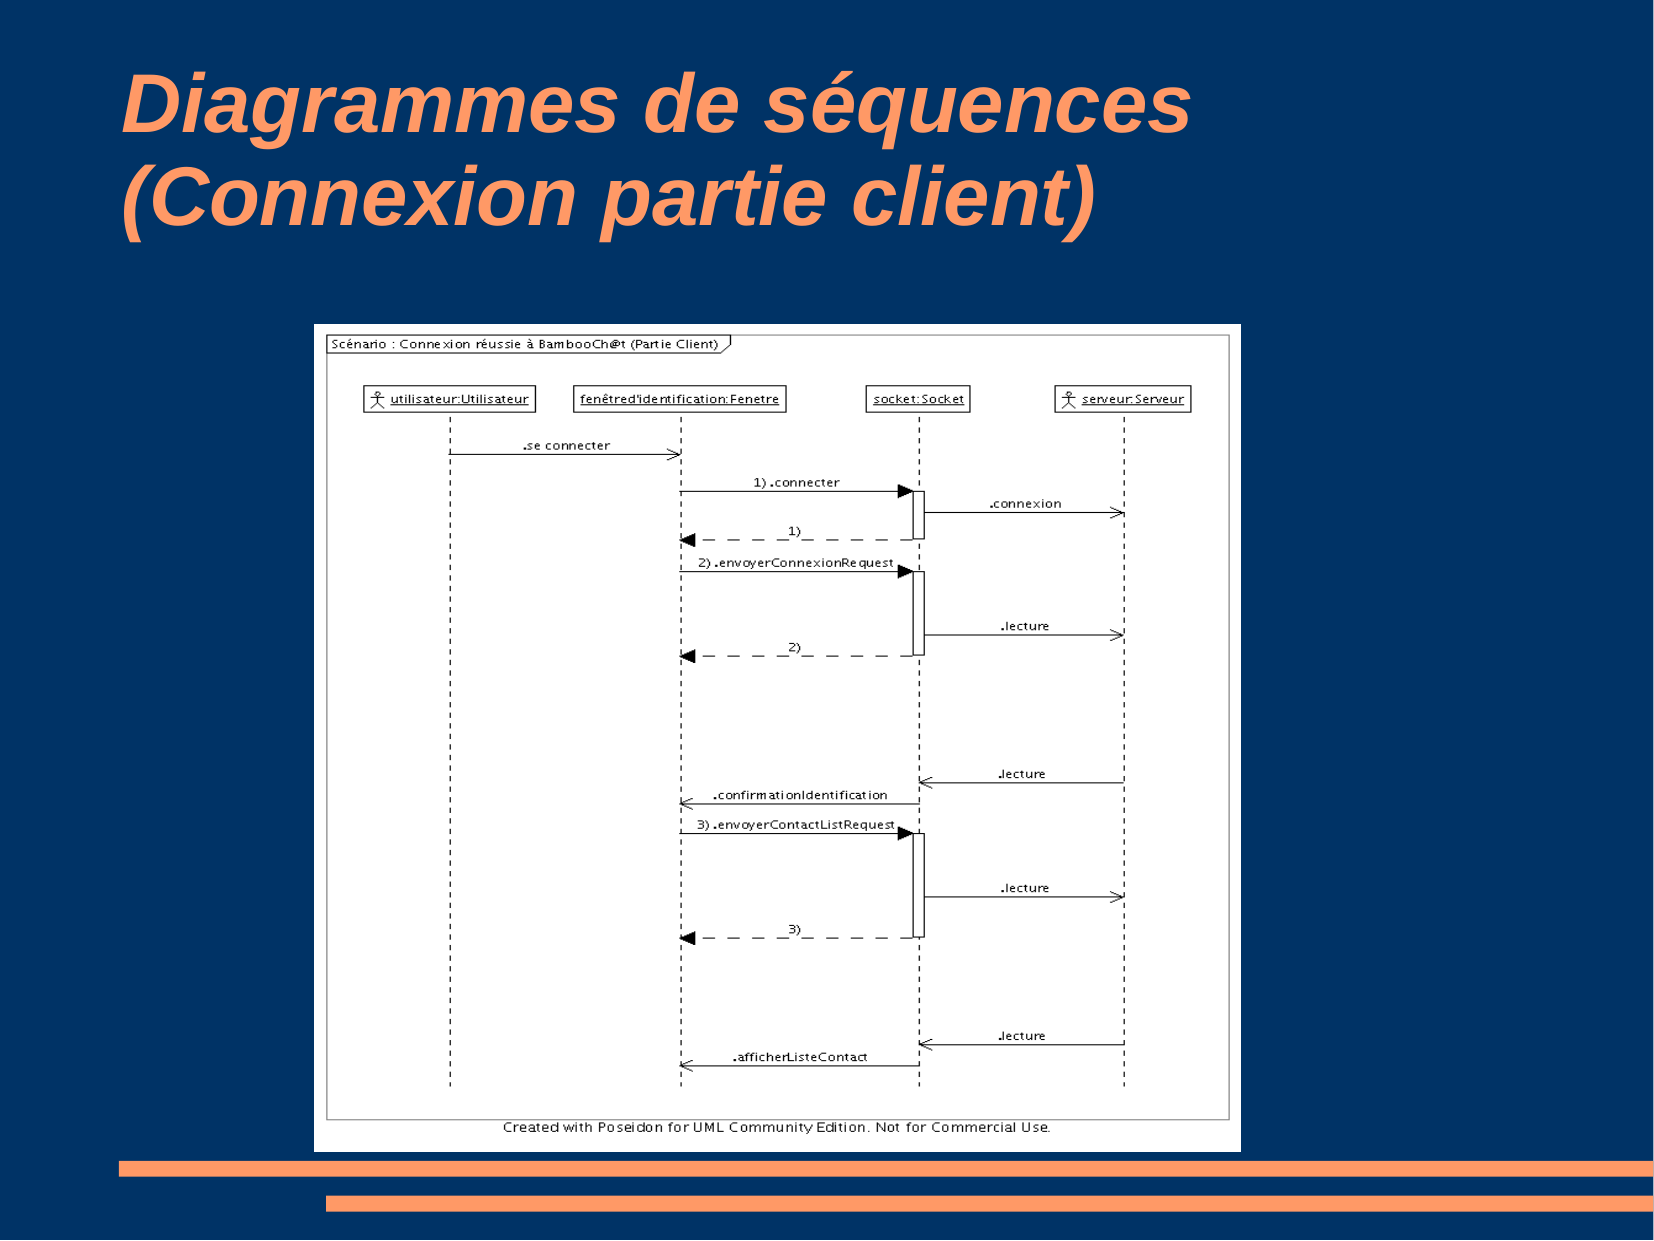

# Diagrammes de séquences (Connexion partie client)